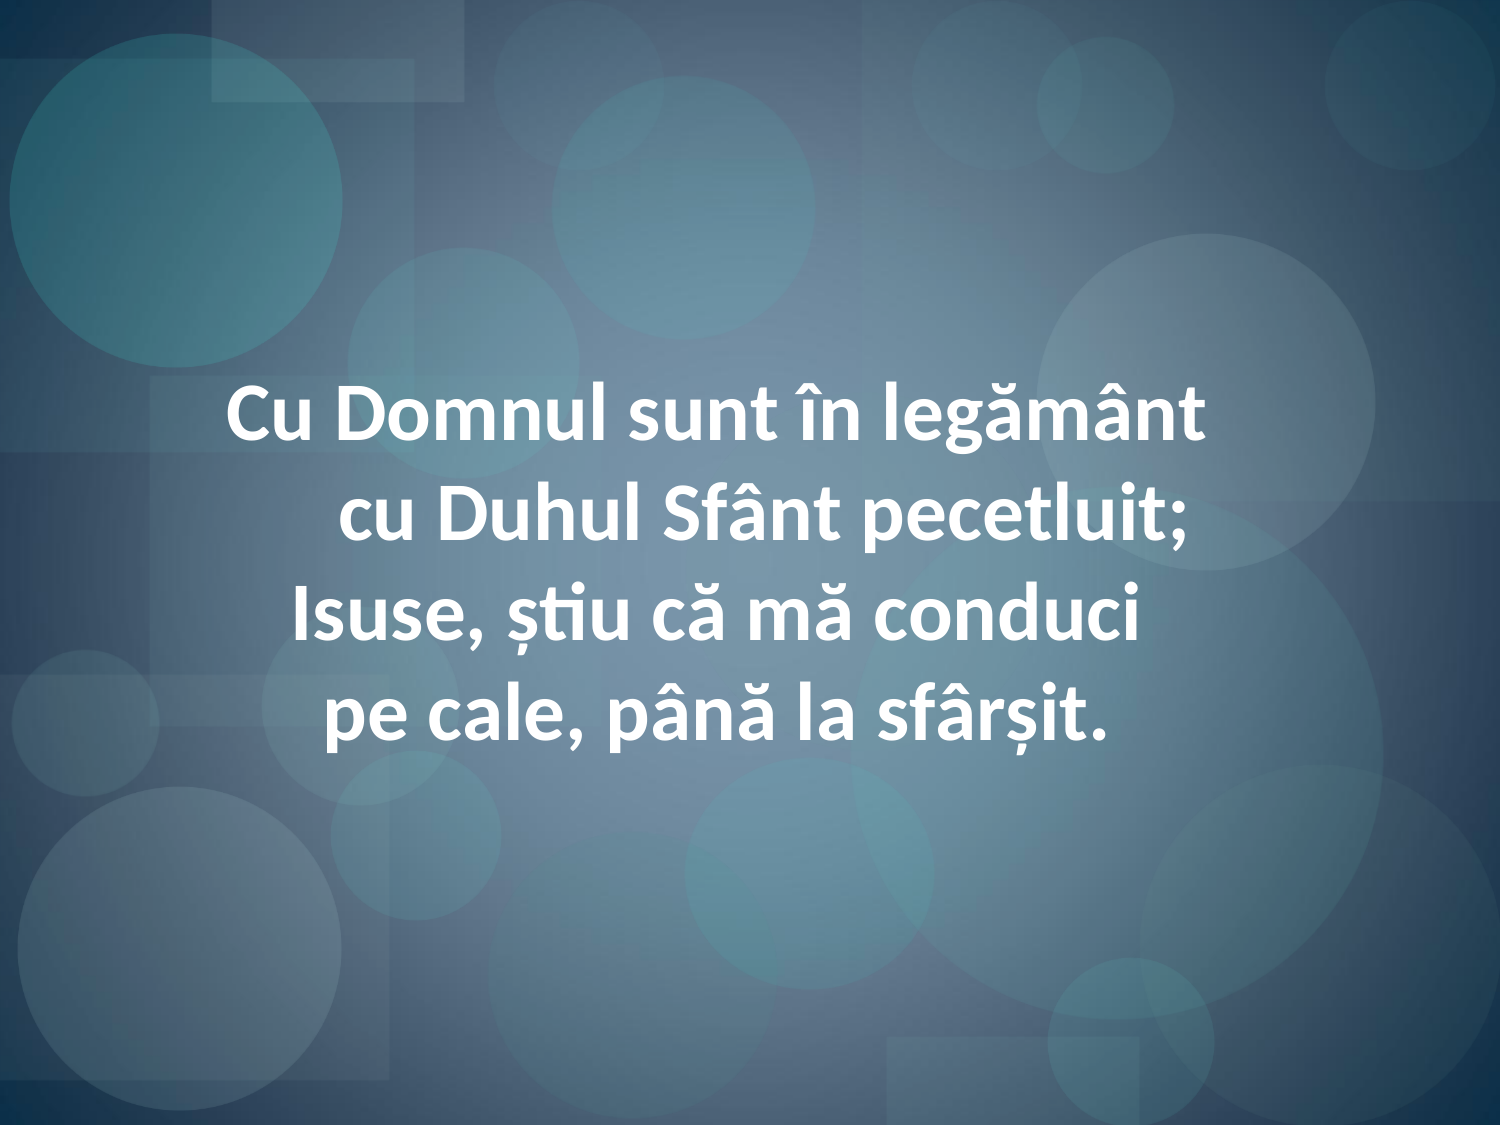

Cu Domnul sunt în legământ
	 cu Duhul Sfânt pecetluit;
Isuse, ştiu că mă conduci
pe cale, până la sfârşit.